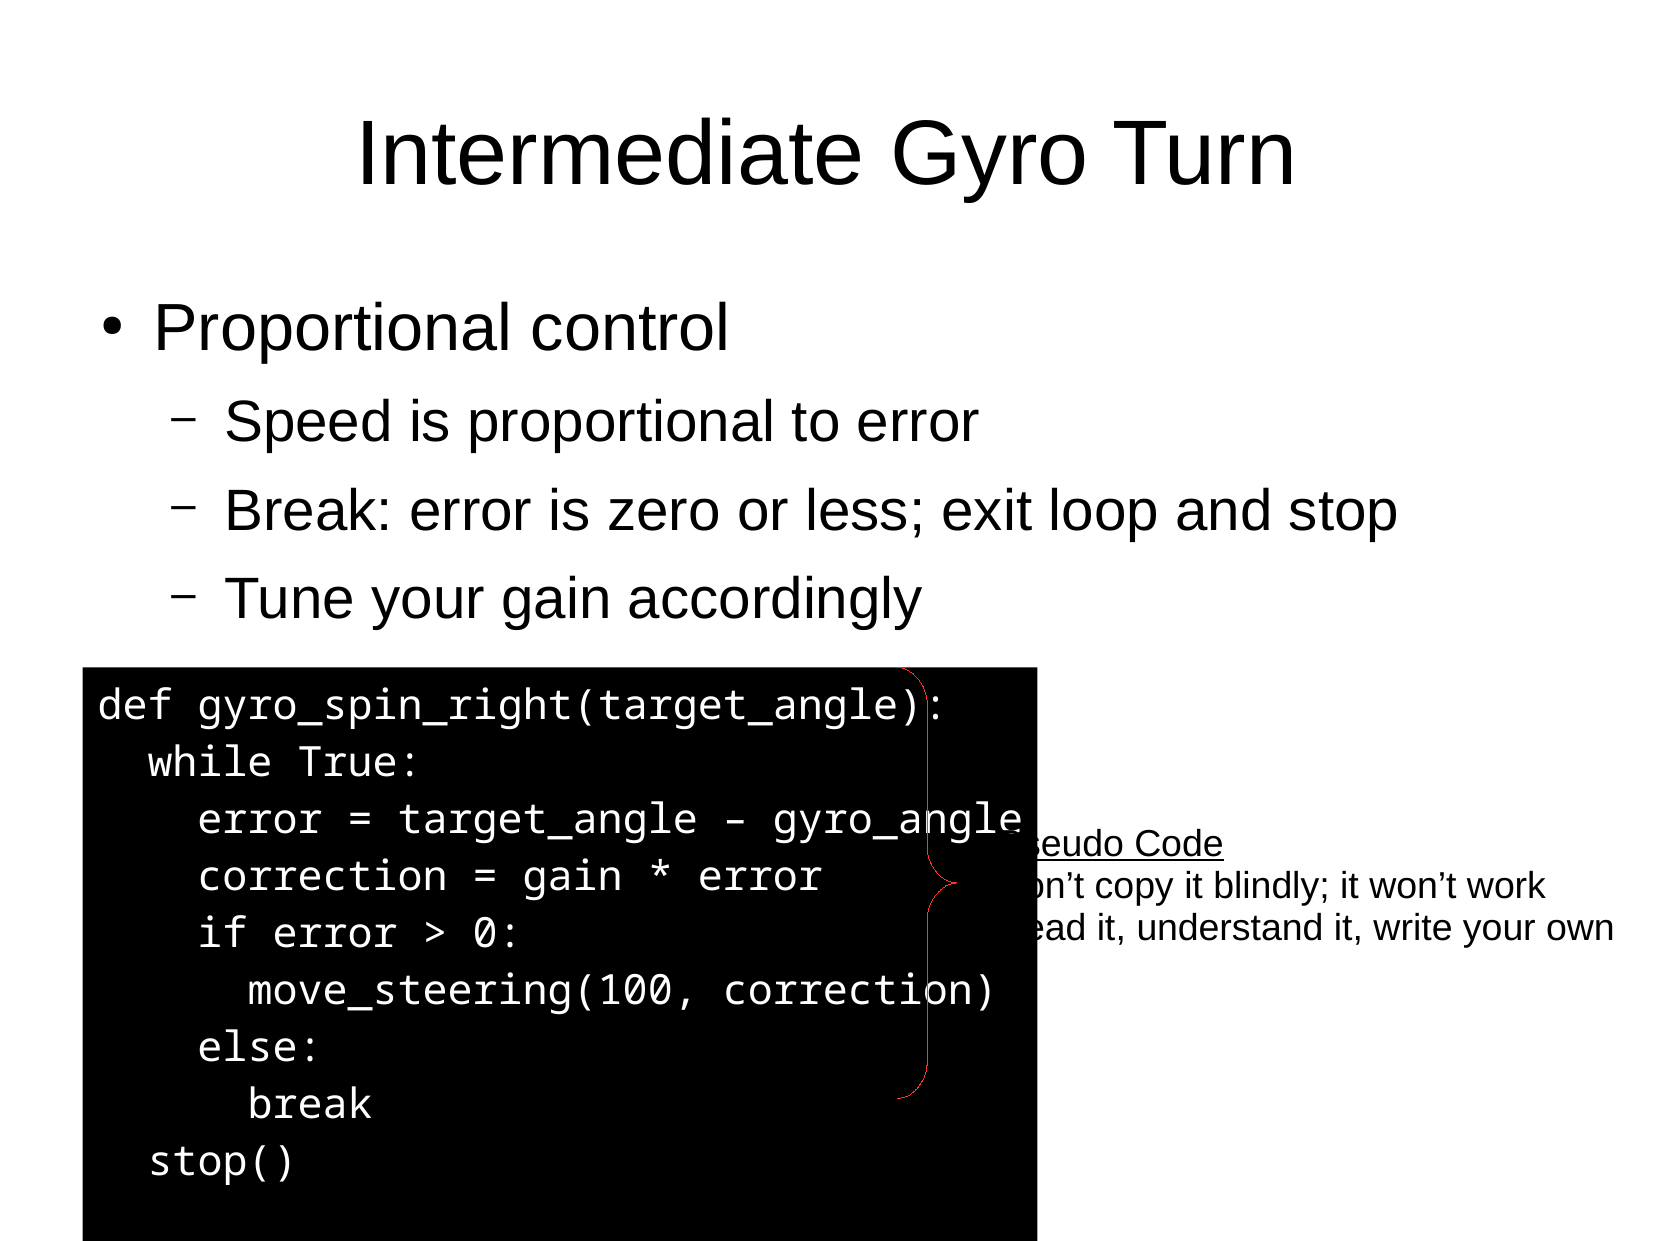

# Intermediate Gyro Turn
Proportional control
Speed is proportional to error
Break: error is zero or less; exit loop and stop
Tune your gain accordingly
def gyro_spin_right(target_angle):
 while True:
 error = target_angle – gyro_angle
 correction = gain * error
 if error > 0:
 move_steering(100, correction)
 else:
 break
 stop()
Pseudo Code
Don’t copy it blindly; it won’t work
Read it, understand it, write your own